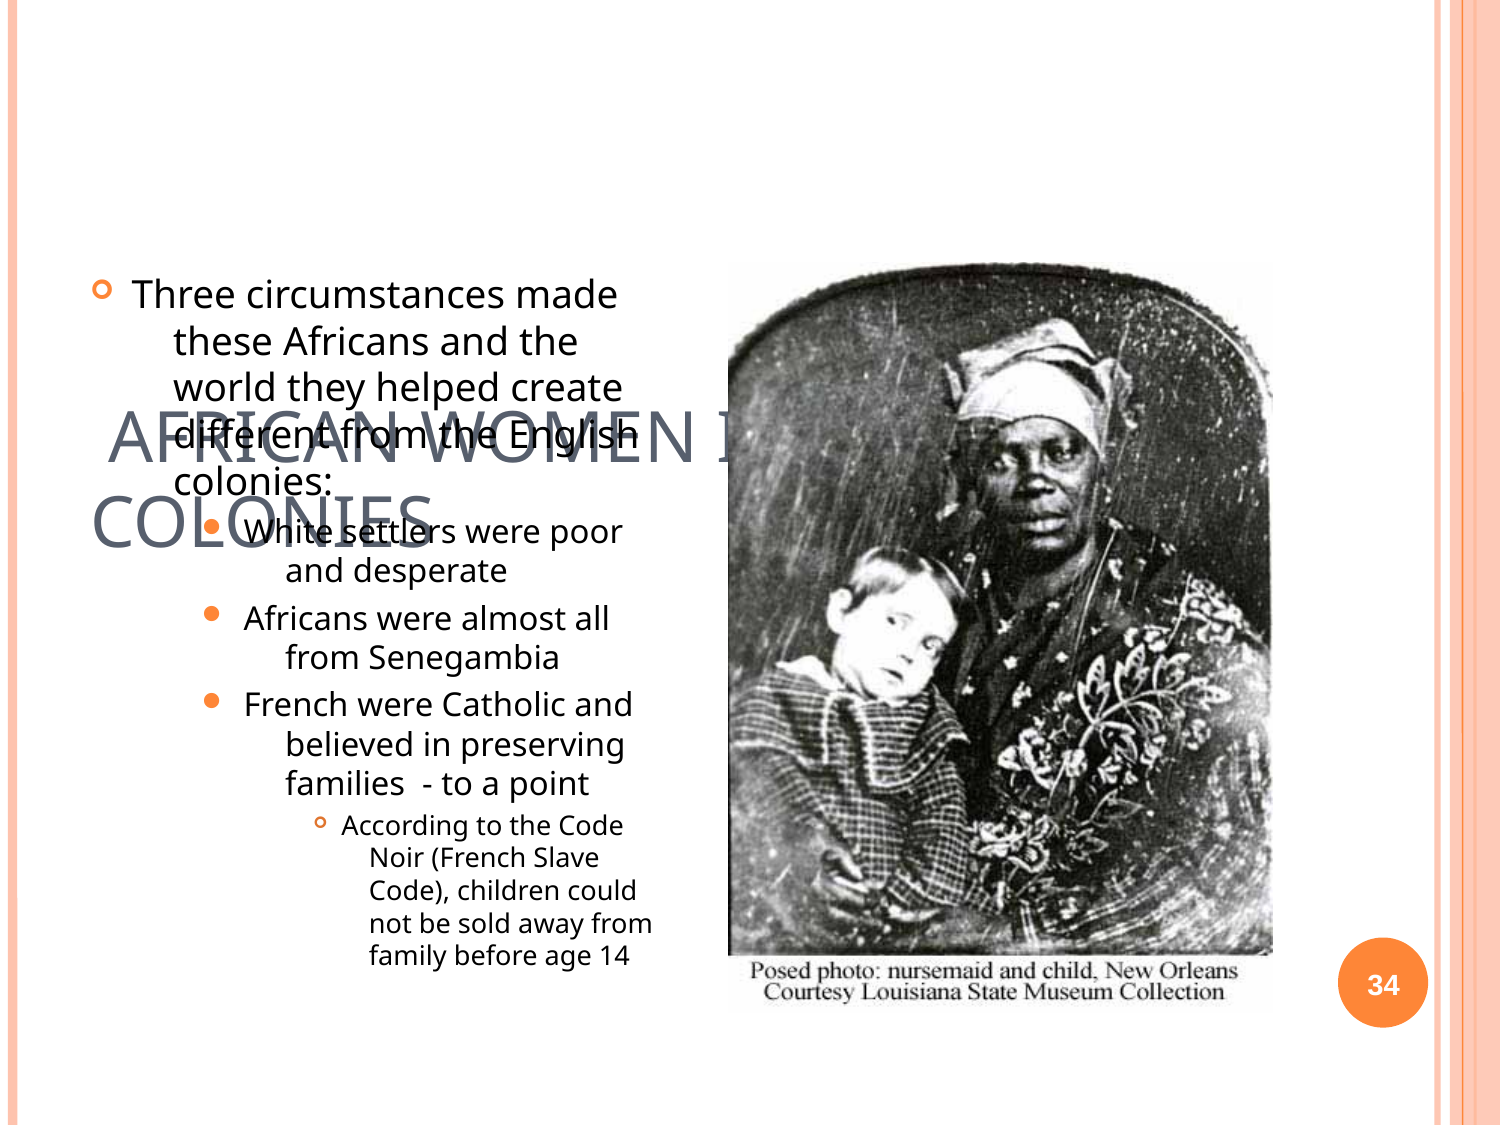

# African Women in French Colonies
Three circumstances made these Africans and the world they helped create different from the English colonies:
White settlers were poor and desperate
Africans were almost all from Senegambia
French were Catholic and believed in preserving families - to a point
According to the Code Noir (French Slave Code), children could not be sold away from family before age 14